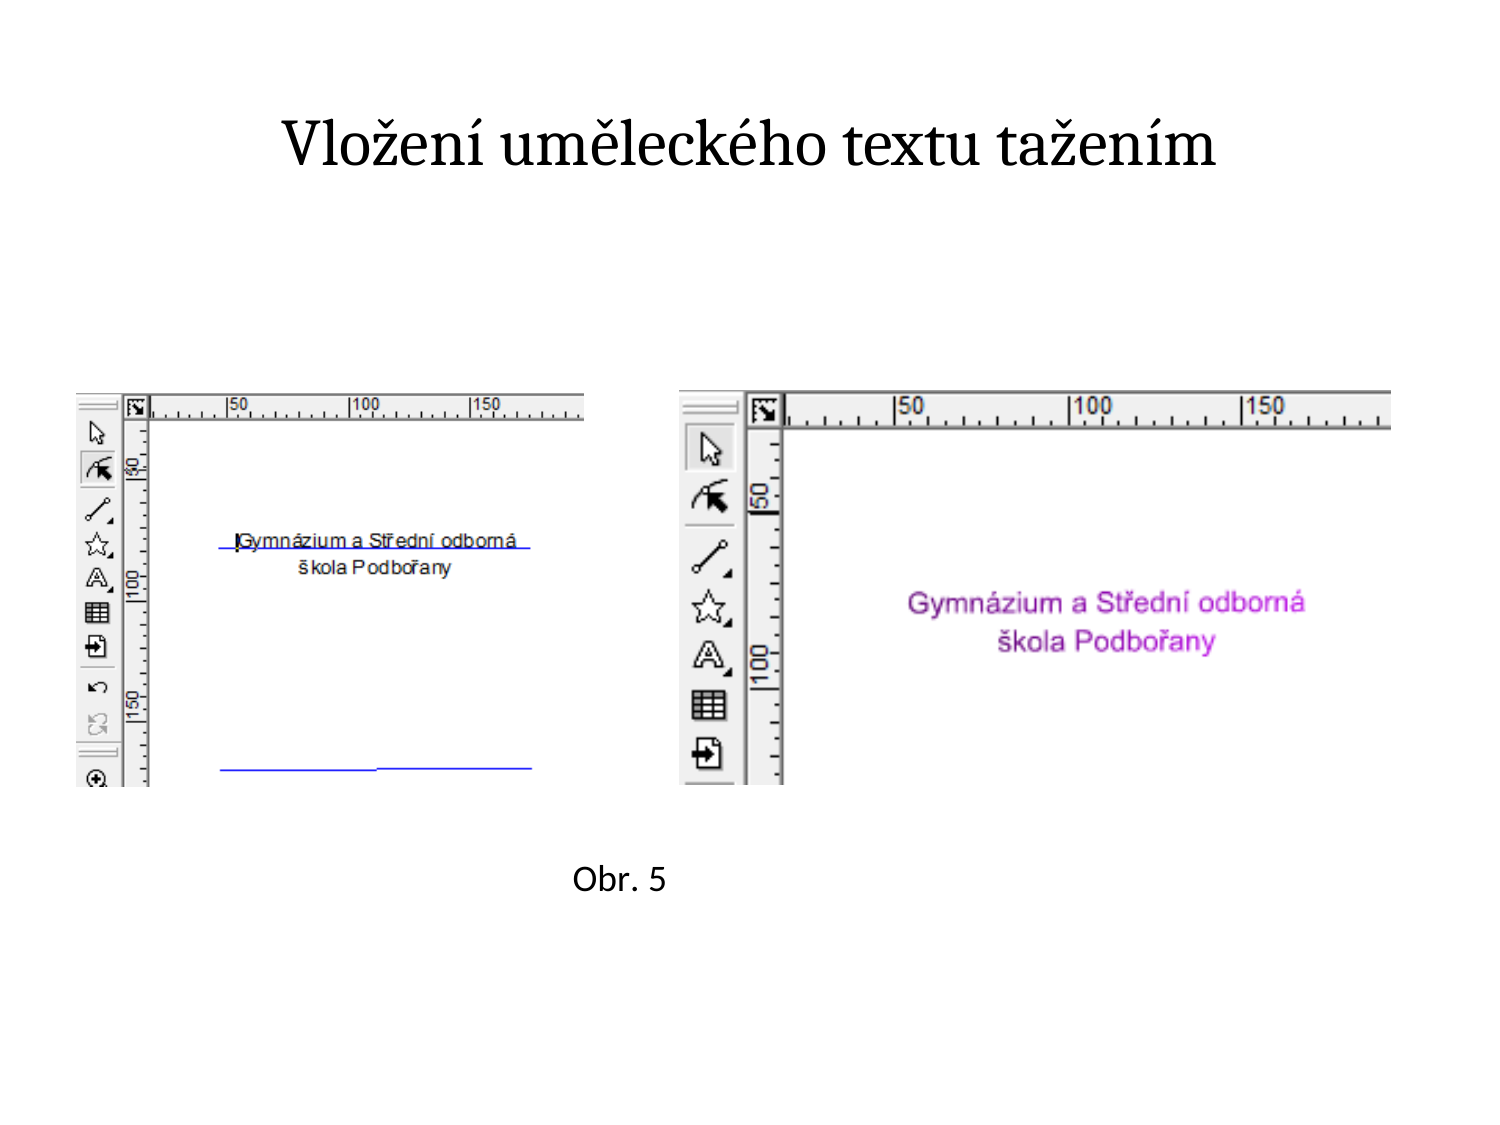

# Vložení uměleckého textu tažením
Obr. 5